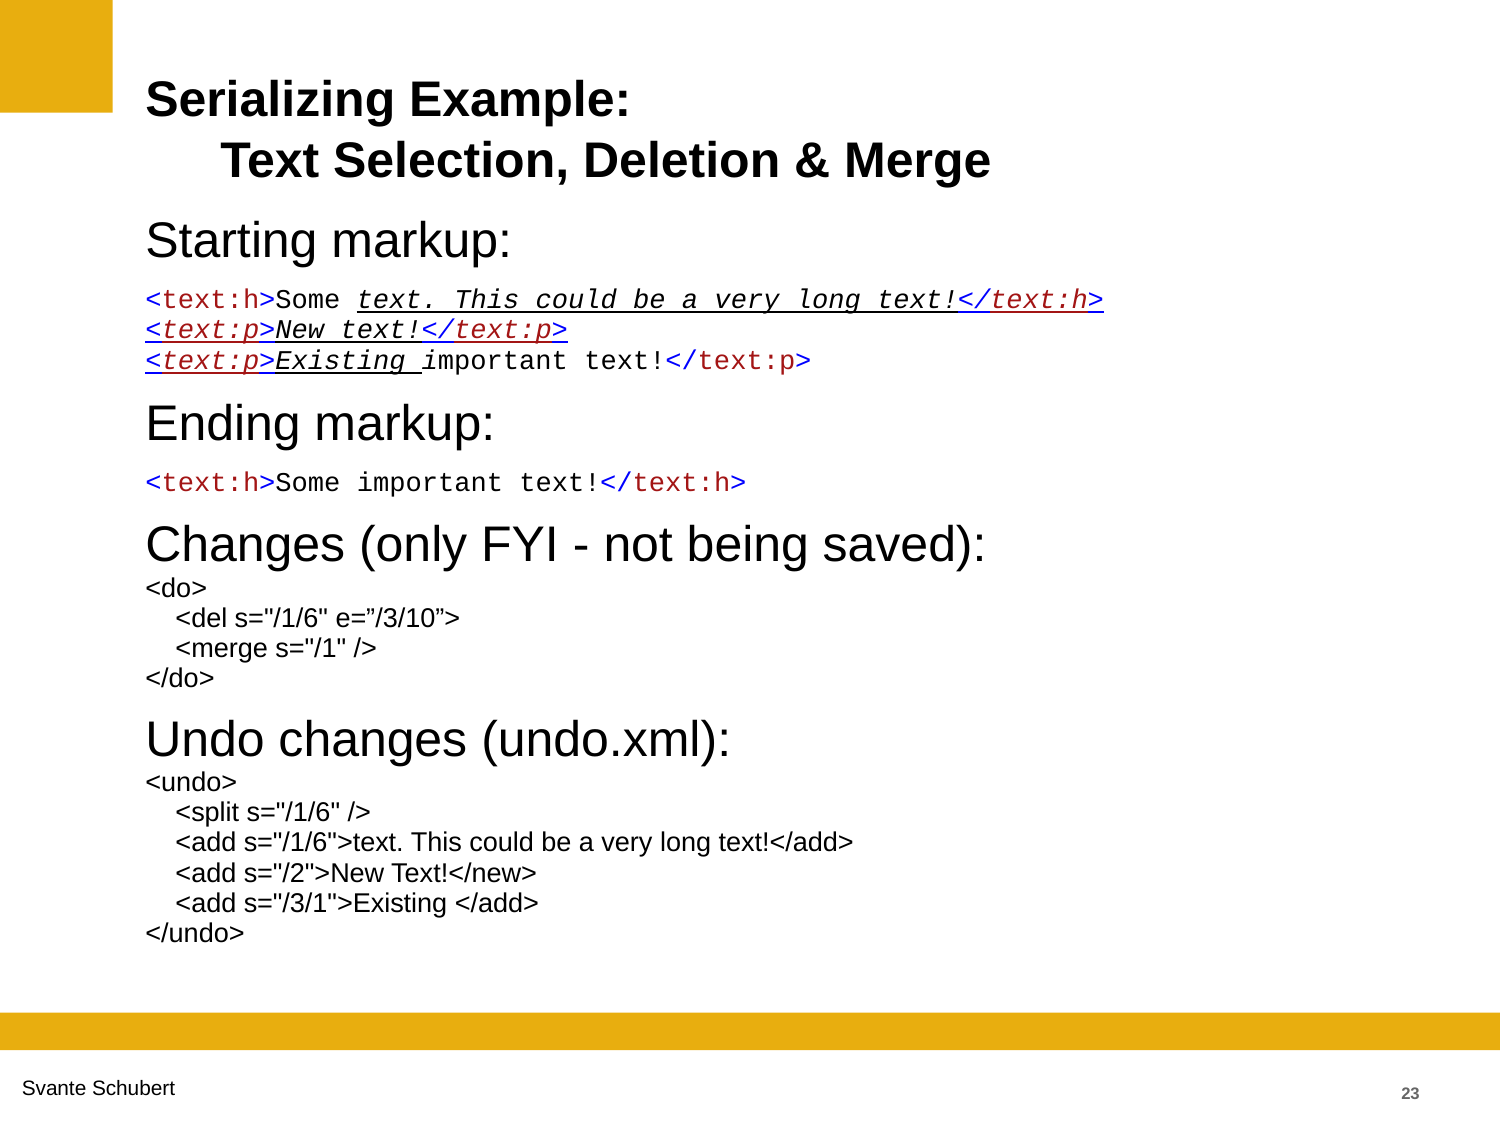

# Serializing Example: Text Selection, Deletion & Merge
Starting markup:
<text:h>Some text. This could be a very long text!</text:h>
<text:p>New text!</text:p>
<text:p>Existing important text!</text:p>
Ending markup:
<text:h>Some important text!</text:h>
Changes (only FYI - not being saved):
<do>
    <del s="/1/6" e=”/3/10”>
    <merge s="/1" />
</do>
Undo changes (undo.xml):
<undo>
    <split s="/1/6" />
    <add s="/1/6">text. This could be a very long text!</add>
    <add s="/2">New Text!</new>
    <add s="/3/1">Existing </add>
</undo>
Svante Schubert